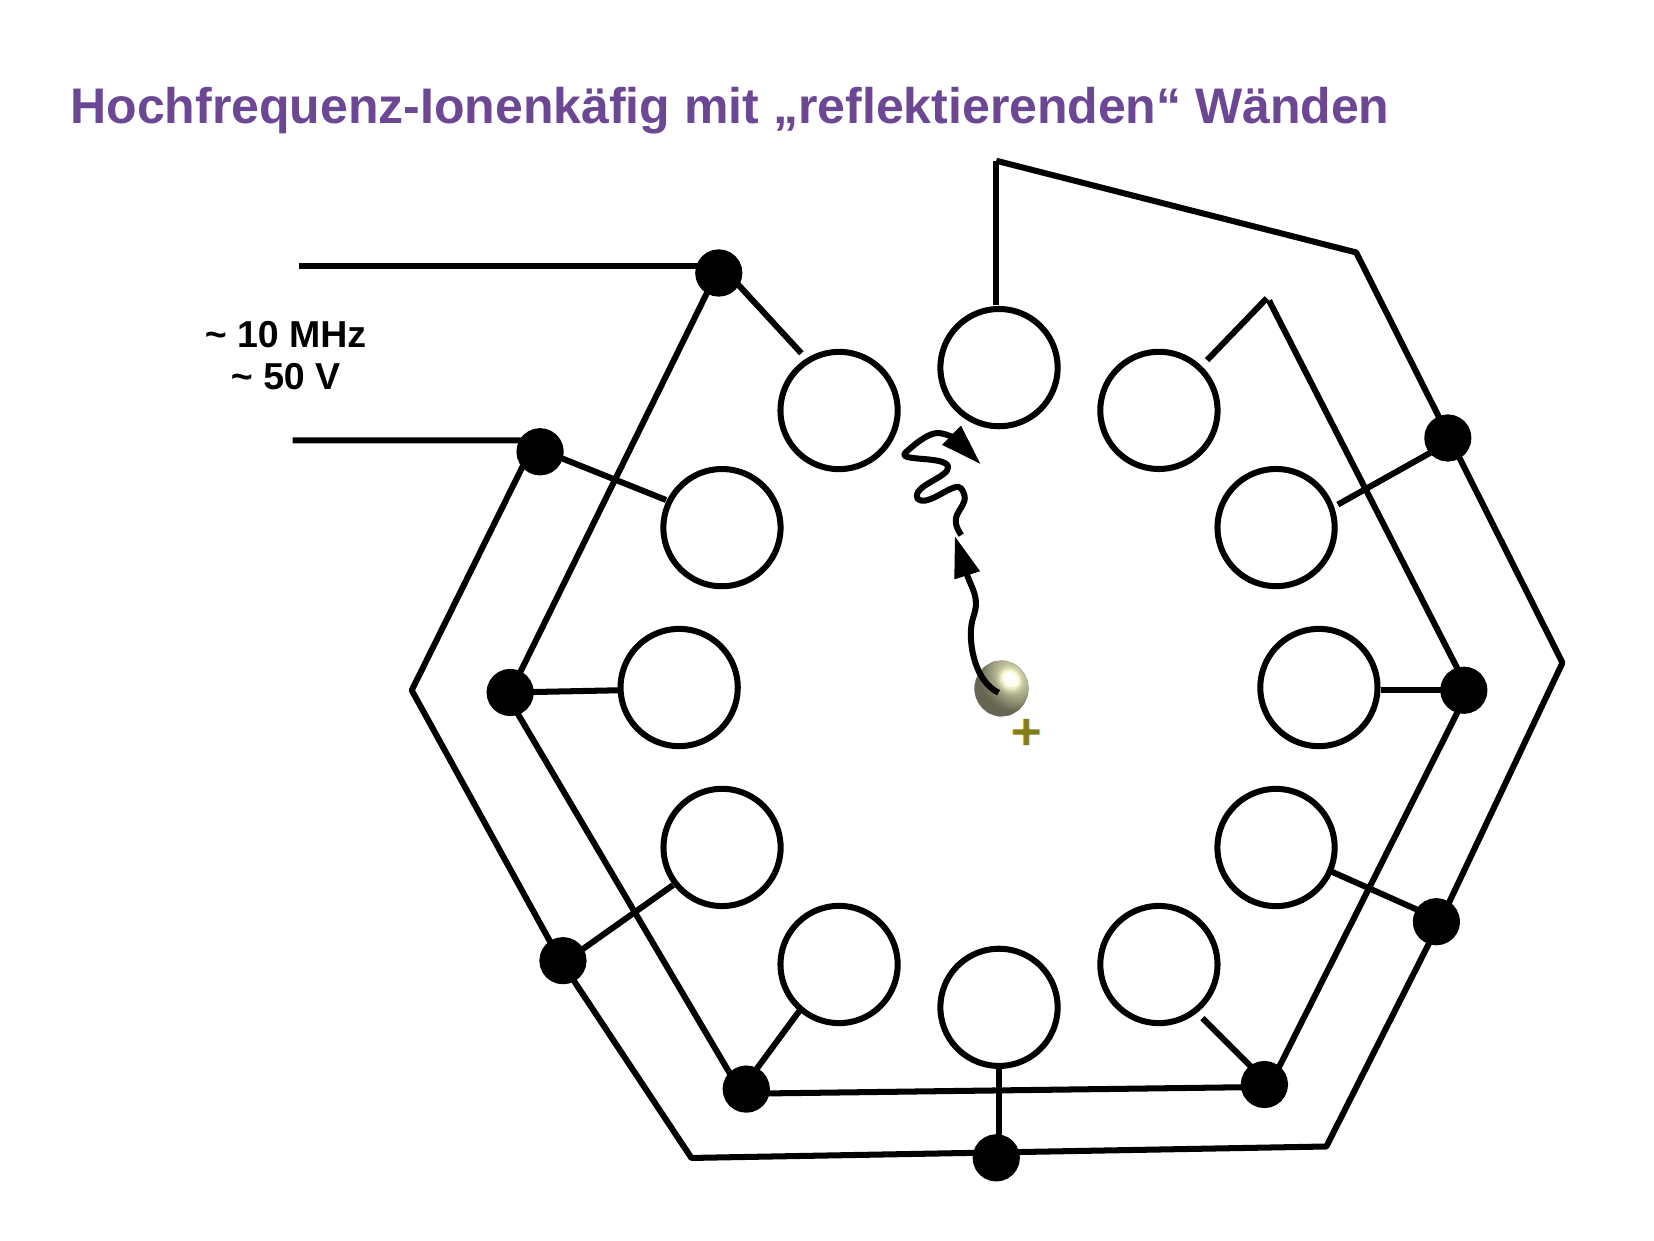

Hochfrequenz-Ionenkäfig mit „reflektierenden“ Wänden
~ 10 MHz
~ 50 V